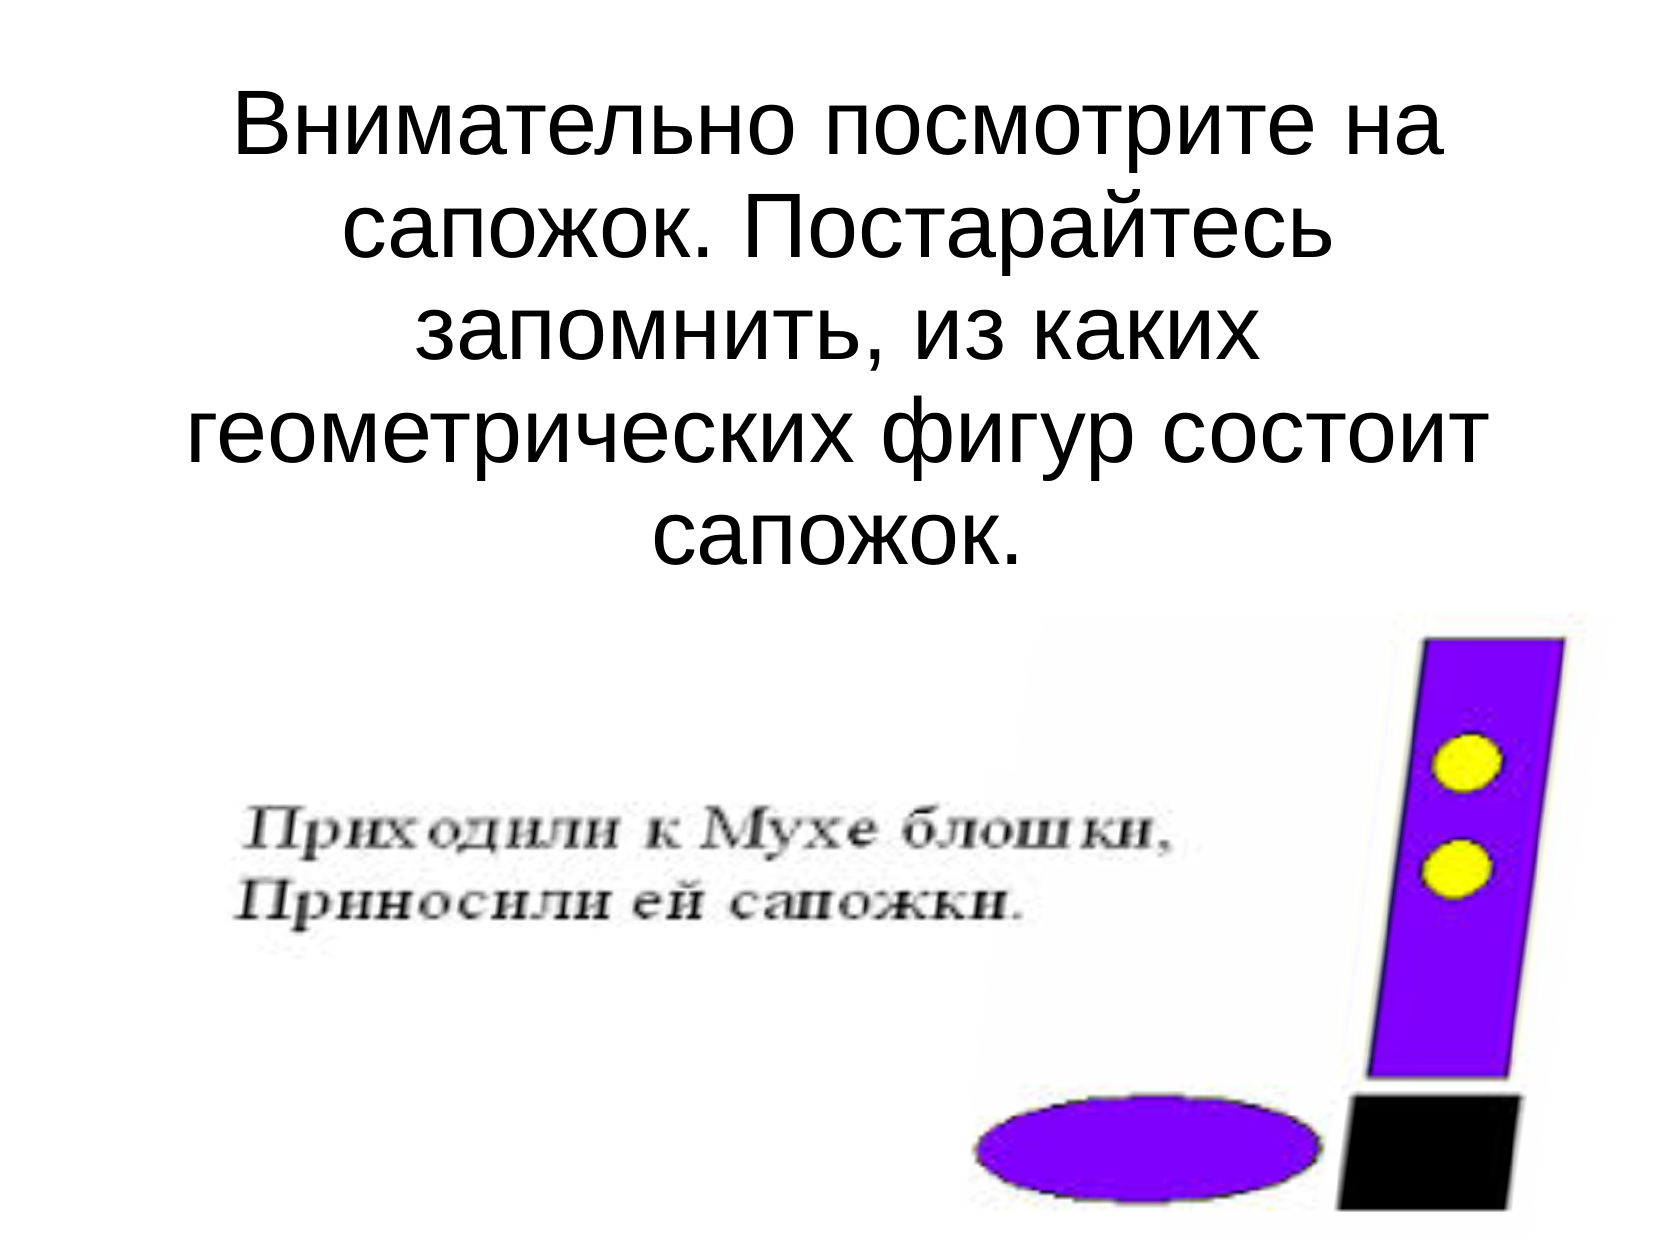

# Внимательно посмотрите на сапожок. Постарайтесь запомнить, из каких геометрических фигур состоит сапожок.